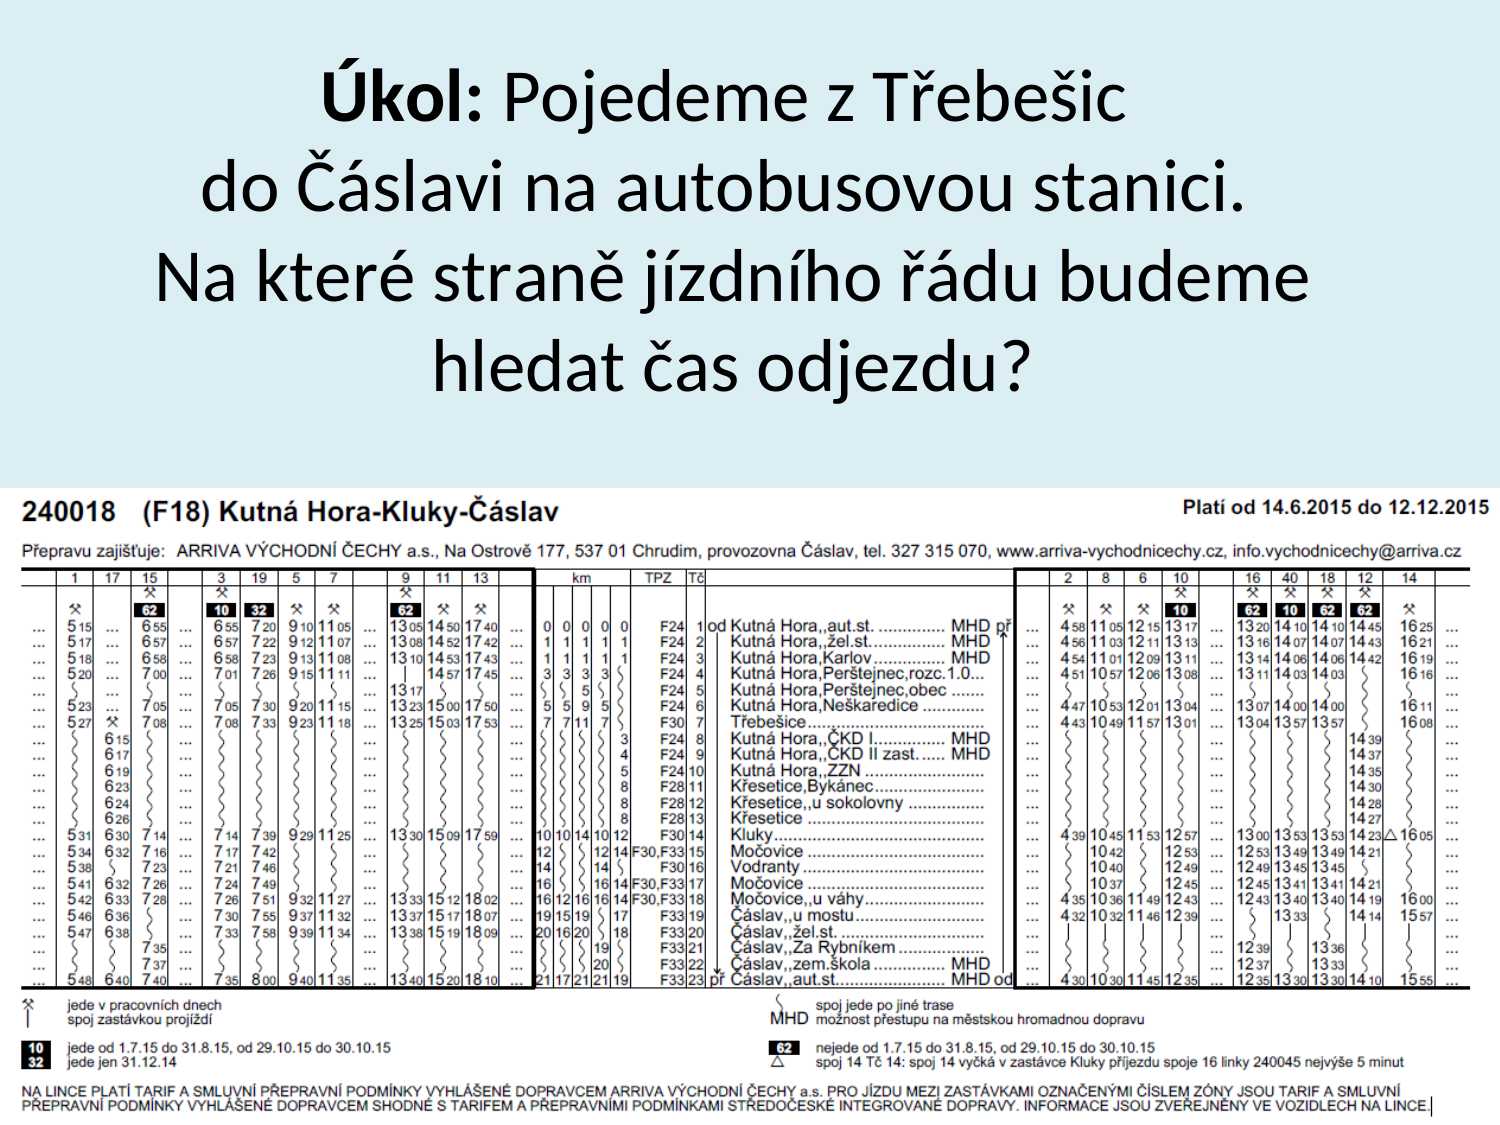

# Úkol: Pojedeme z Třebešic do Čáslavi na autobusovou stanici. Na které straně jízdního řádu budeme hledat čas odjezdu?